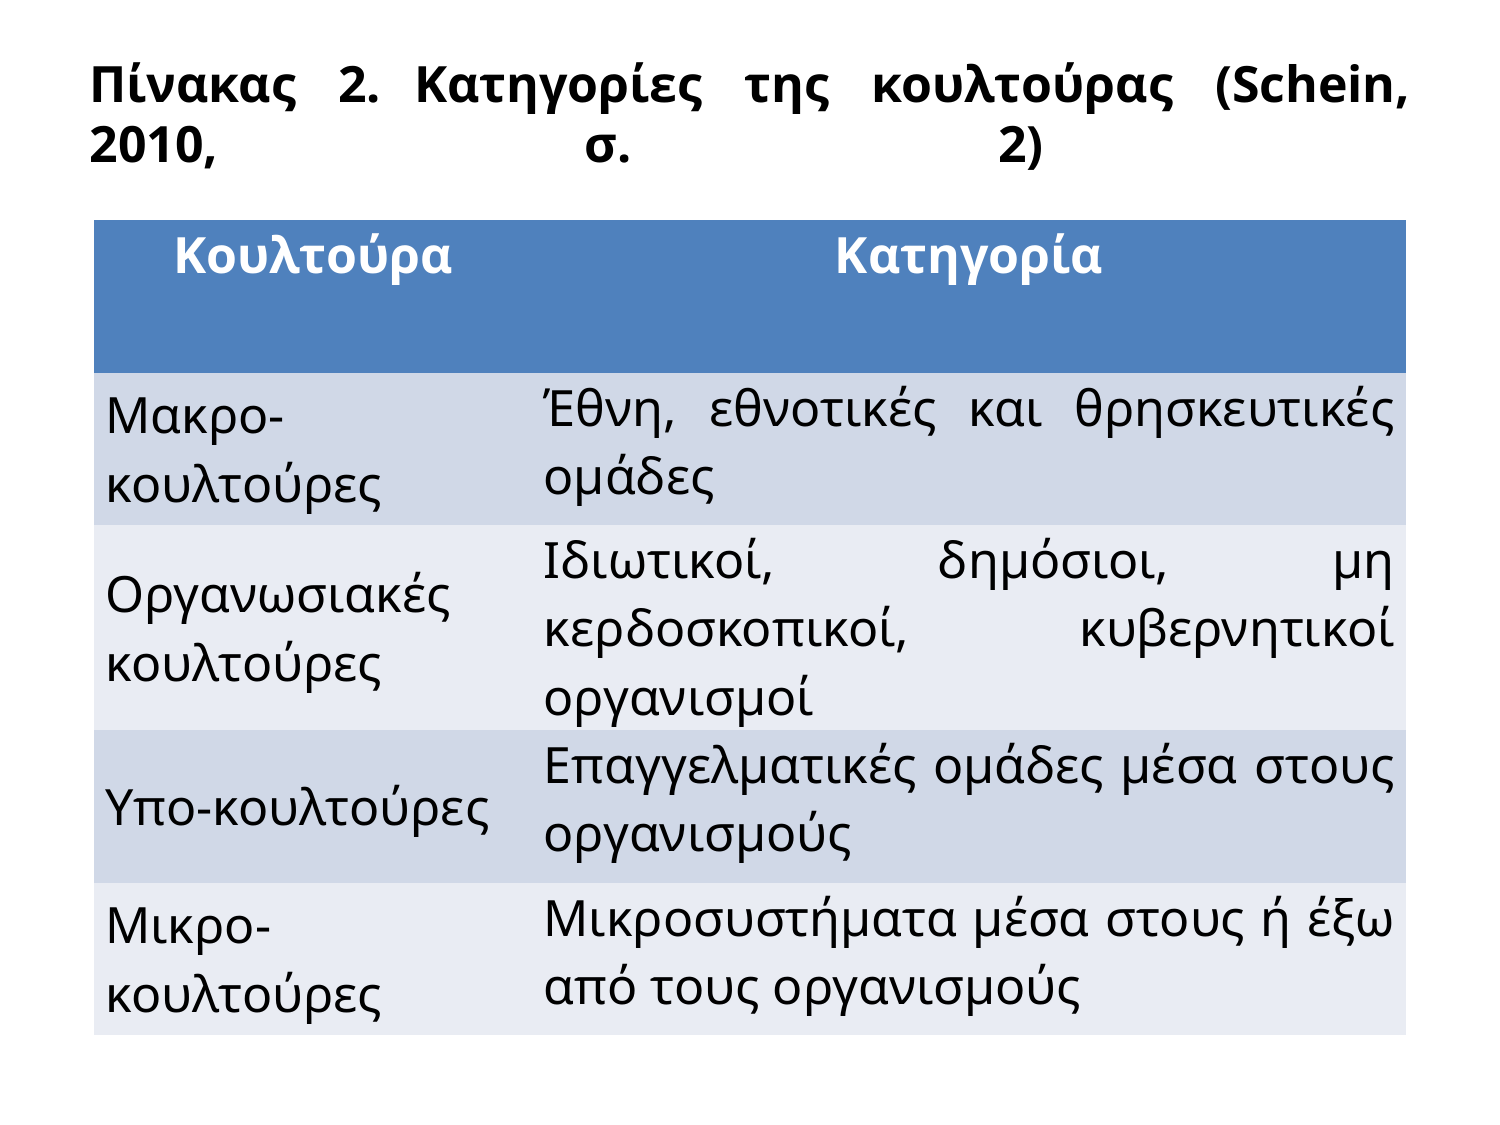

# Πίνακας 2.	Κατηγορίες της κουλτούρας (Schein, 2010, σ. 2)
| Κουλτούρα | Κατηγορία |
| --- | --- |
| Μακρο-κουλτούρες | Έθνη, εθνοτικές και θρησκευτικές ομάδες |
| Οργανωσιακές κουλτούρες | Ιδιωτικοί, δημόσιοι, μη κερδοσκοπικοί, κυβερνητικοί οργανισμοί |
| Υπο-κουλτούρες | Επαγγελματικές ομάδες μέσα στους οργανισμούς |
| Μικρο-κουλτούρες | Μικροσυστήματα μέσα στους ή έξω από τους οργανισμούς |